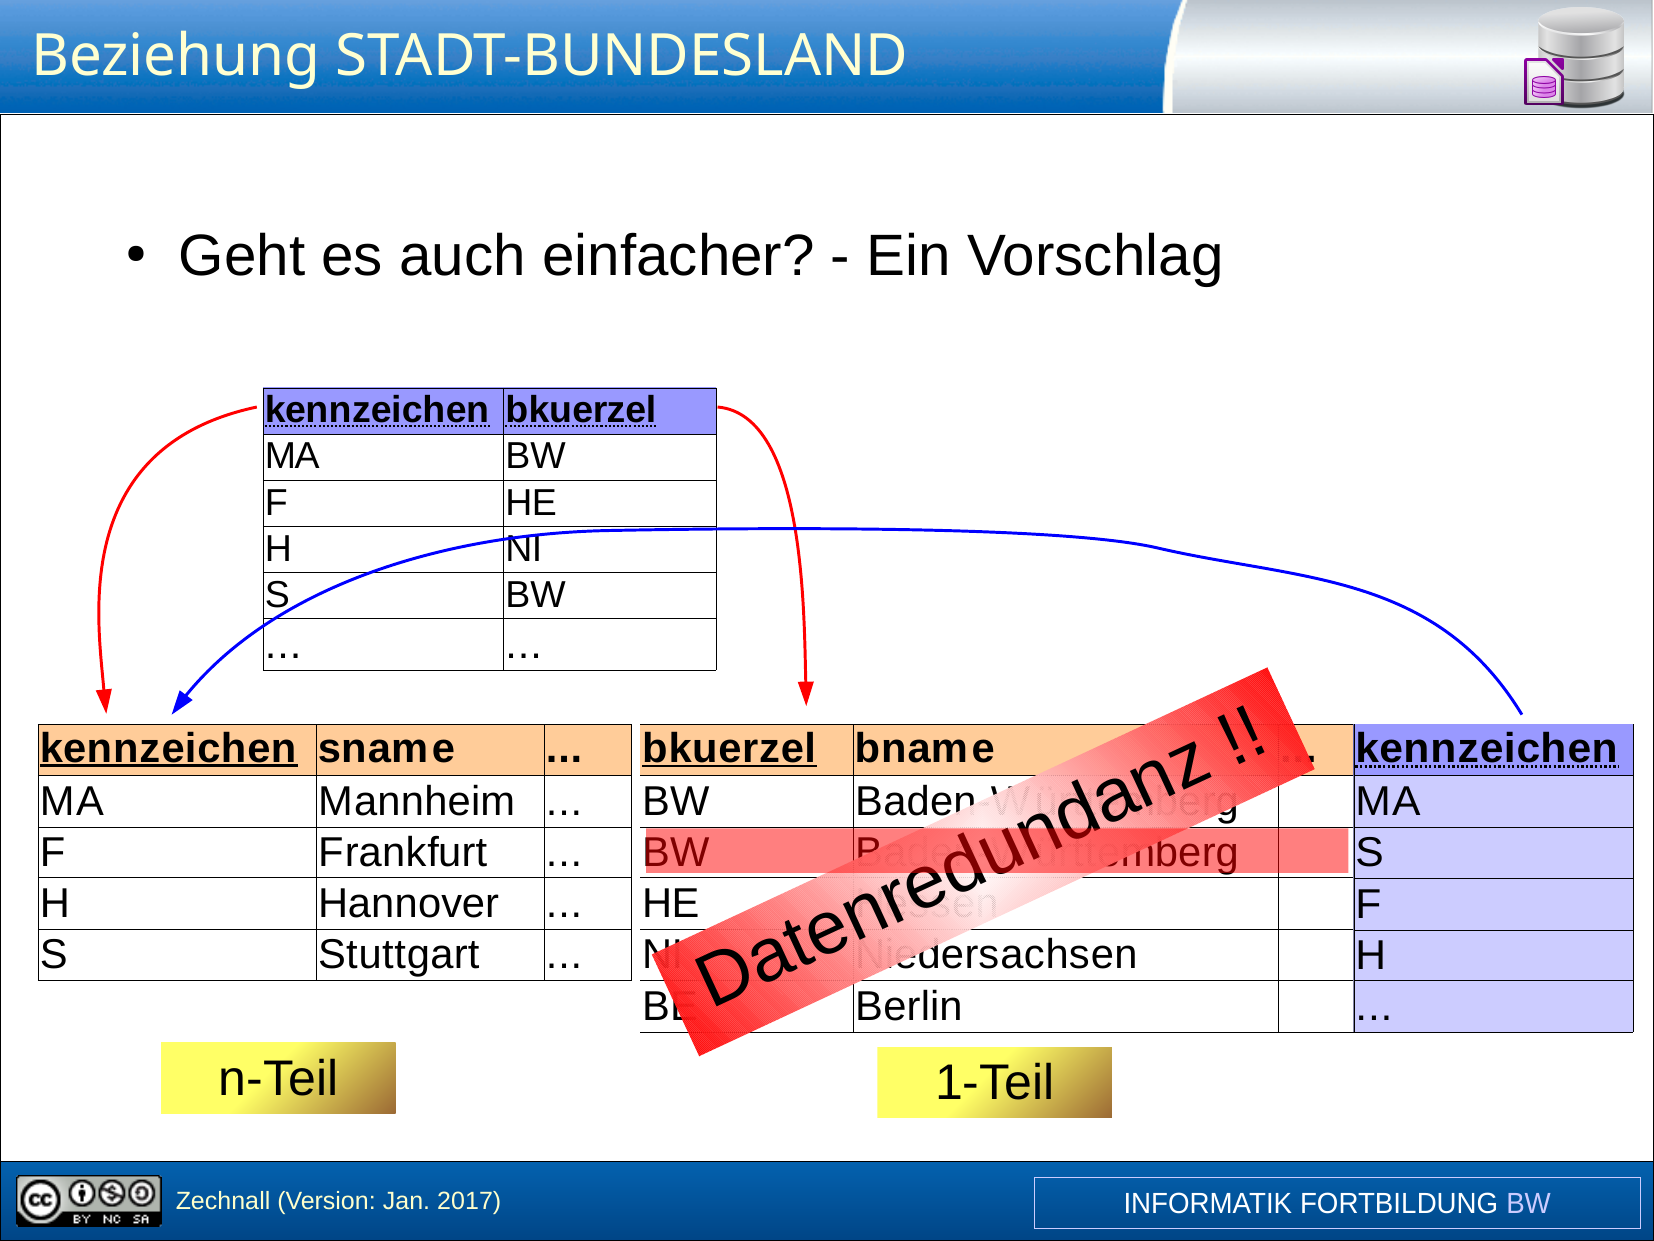

# Beziehung STADT-BUNDESLAND
Geht es auch einfacher? - Ein Vorschlag
Datenredundanz !!
n-Teil
1-Teil